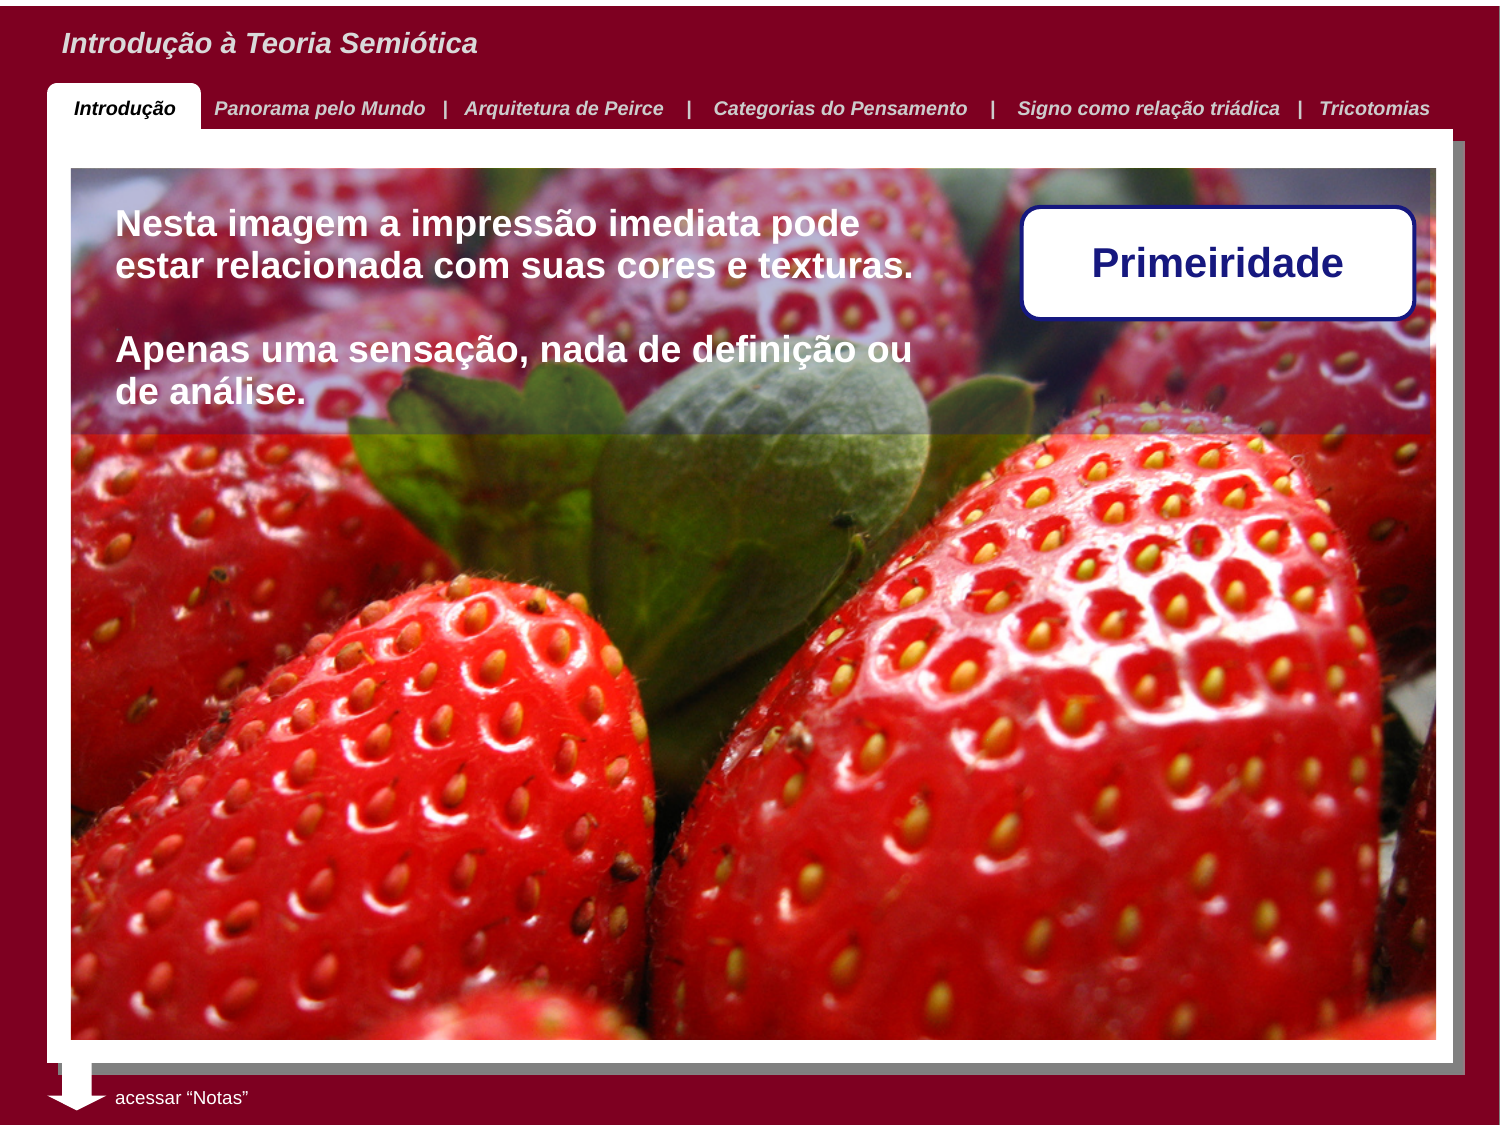

Nesta imagem a impressão imediata pode estar relacionada com suas cores e texturas.
Apenas uma sensação, nada de definição ou de análise.
Primeiridade
acessar “Notas”